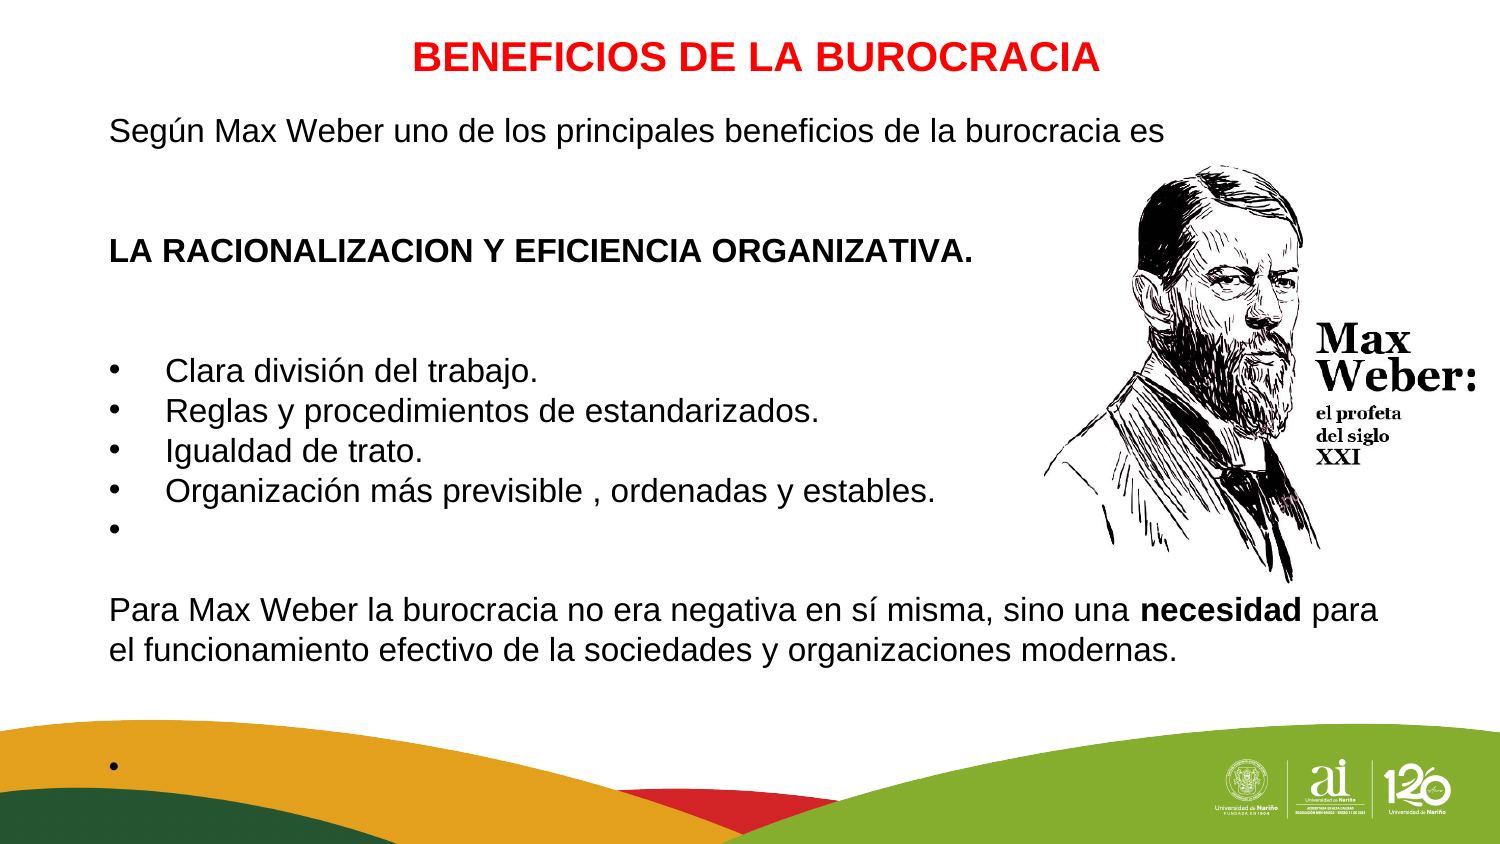

BENEFICIOS DE LA BUROCRACIA
Según Max Weber uno de los principales beneficios de la burocracia es
LA RACIONALIZACION Y EFICIENCIA ORGANIZATIVA.
 Clara división del trabajo.
 Reglas y procedimientos de estandarizados.
 Igualdad de trato.
 Organización más previsible , ordenadas y estables.
Para Max Weber la burocracia no era negativa en sí misma, sino una necesidad para el funcionamiento efectivo de la sociedades y organizaciones modernas.